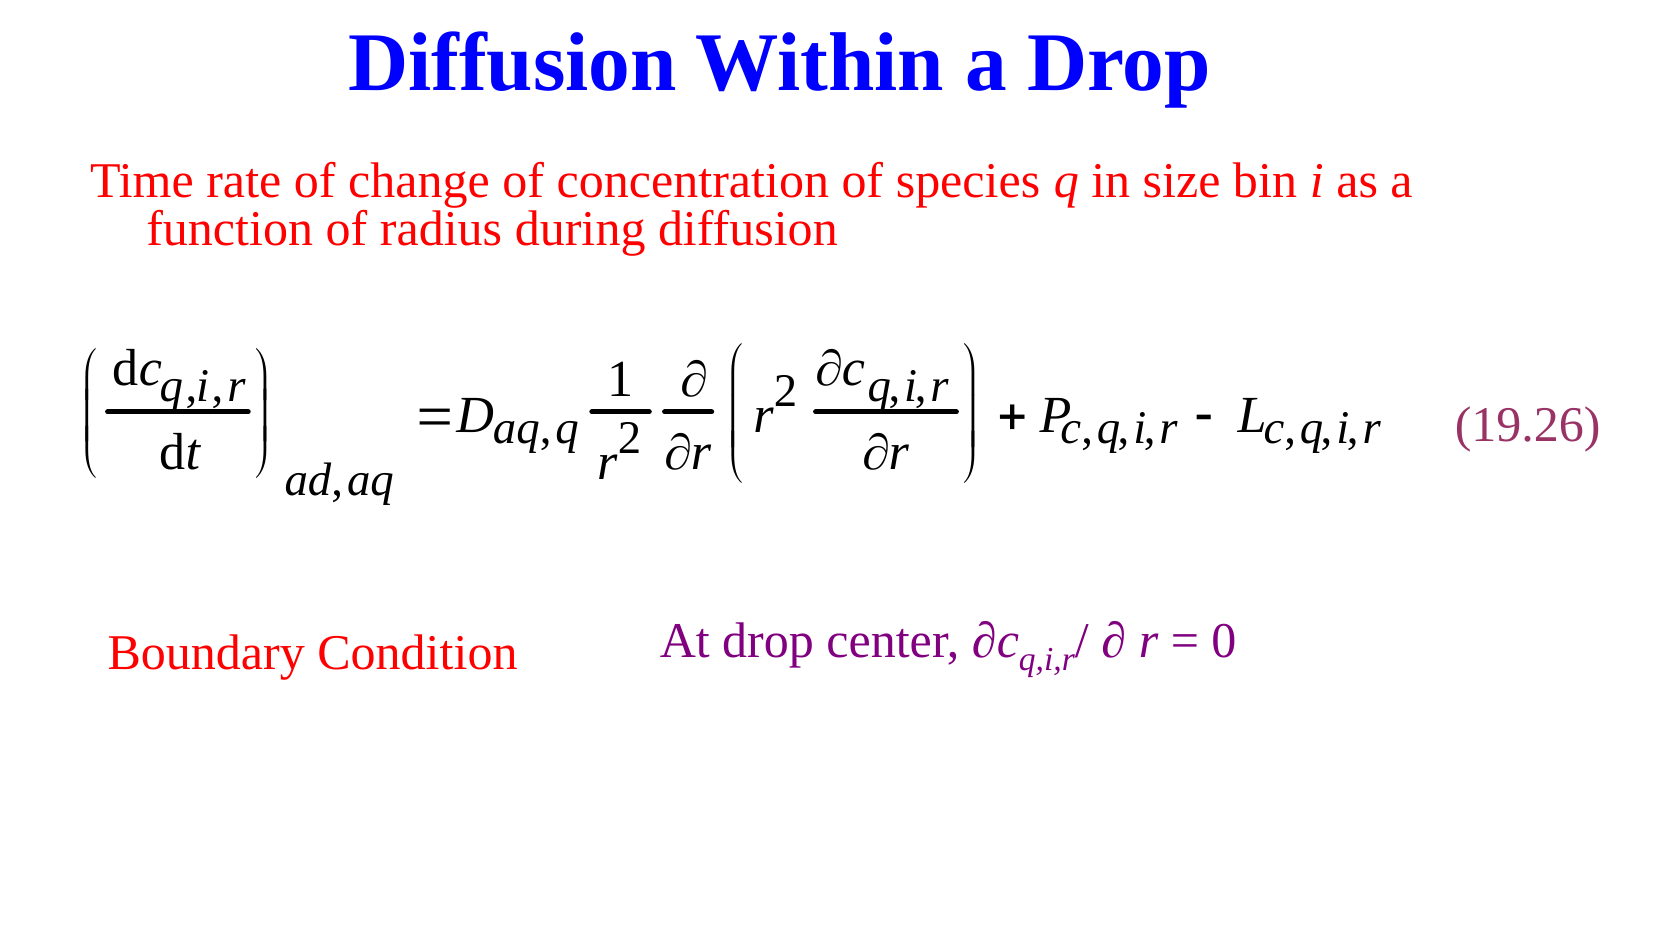

# Diffusion Within a Drop
Time rate of change of concentration of species q in size bin i as a function of radius during diffusion
(19.26)
At drop center, ∂cq,i,r/ ∂ r = 0
Boundary Condition